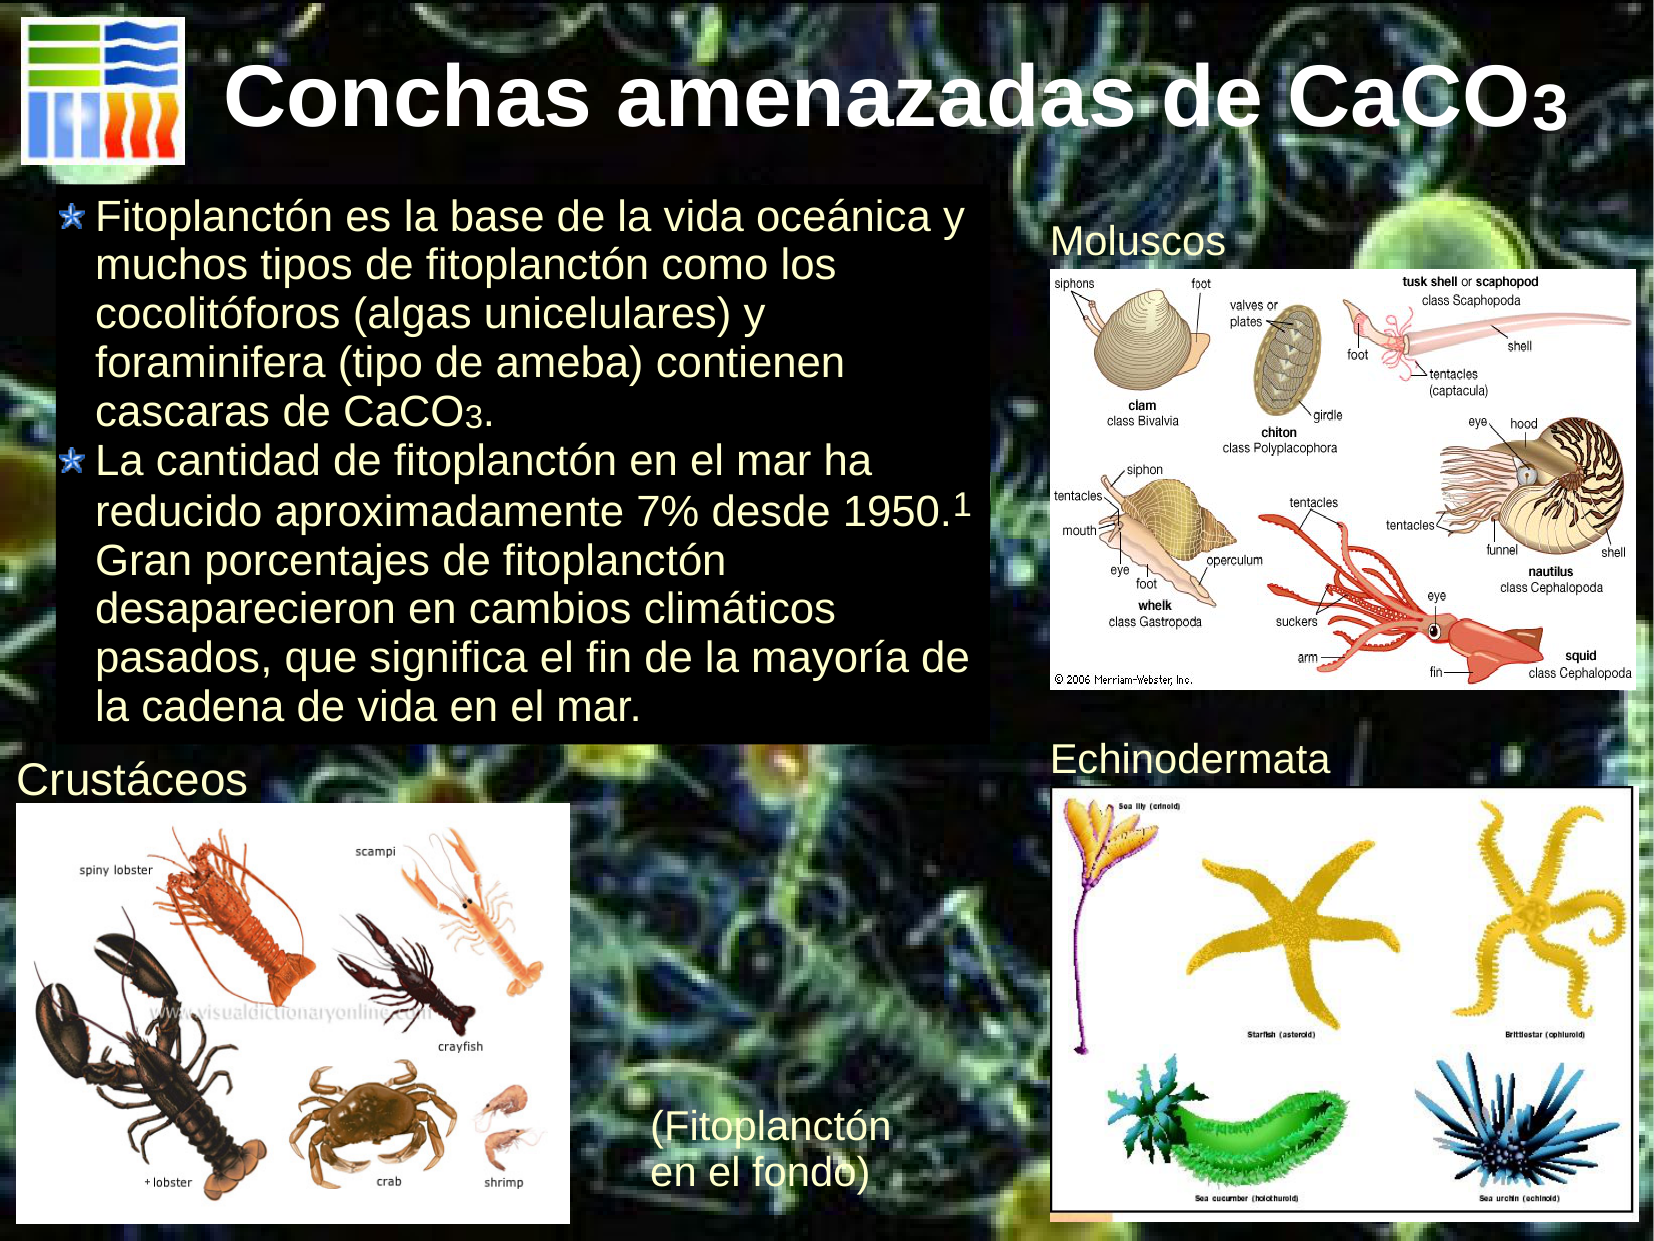

# Conchas amenazadas de CaCO3
Fitoplanctón es la base de la vida oceánica y muchos tipos de fitoplanctón como los cocolitóforos (algas unicelulares) y foraminifera (tipo de ameba) contienen cascaras de CaCO3.
La cantidad de fitoplanctón en el mar ha reducido aproximadamente 7% desde 1950.1 Gran porcentajes de fitoplanctón desaparecieron en cambios climáticos pasados, que significa el fin de la mayoría de la cadena de vida en el mar.
Moluscos
Echinodermata
Crustáceos
(Fitoplanctón en el fondo)